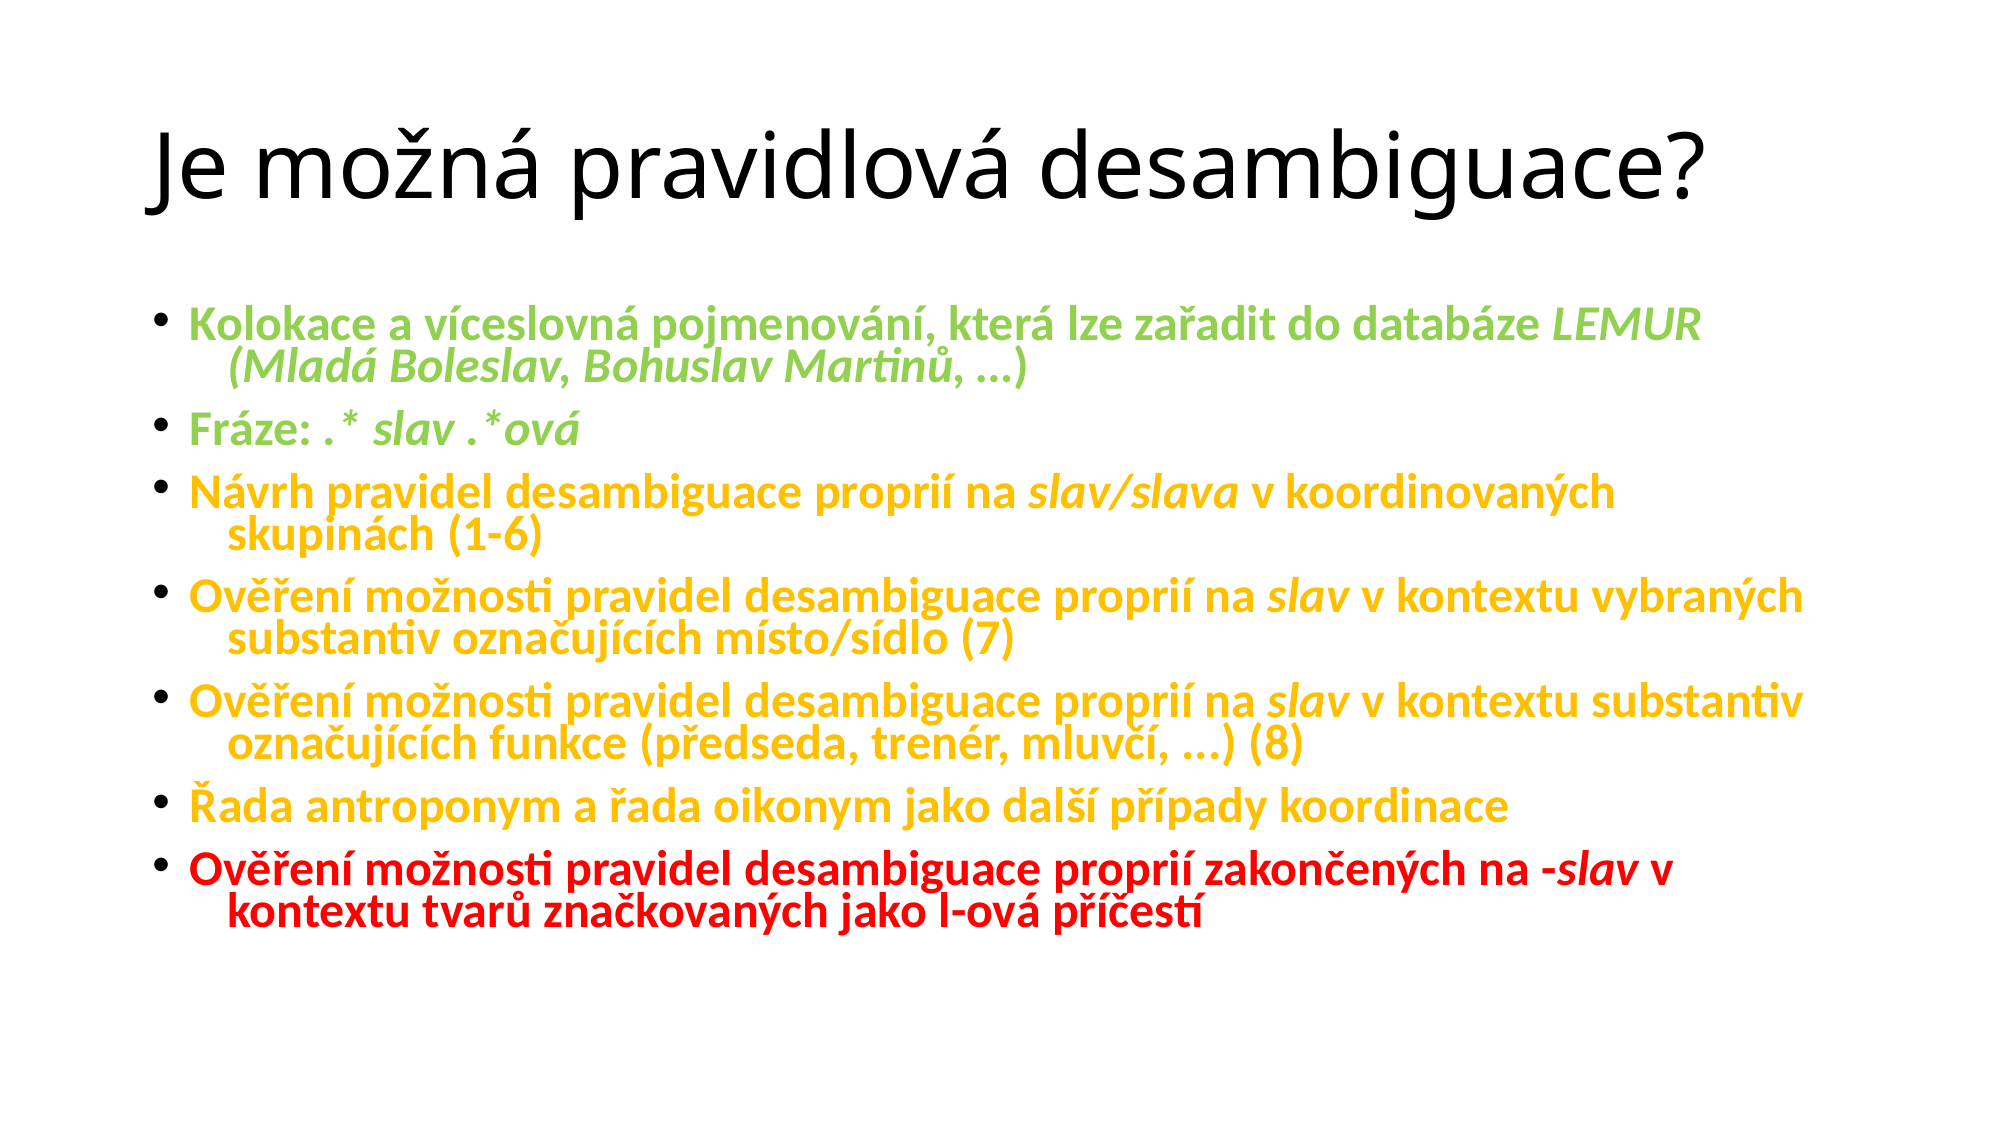

# Je možná pravidlová desambiguace?
Kolokace a víceslovná pojmenování, která lze zařadit do databáze LEMUR (Mladá Boleslav, Bohuslav Martinů, …)
Fráze: .* slav .*ová
Návrh pravidel desambiguace proprií na slav/slava v koordinovaných skupinách (1-6)
Ověření možnosti pravidel desambiguace proprií na slav v kontextu vybraných substantiv označujících místo/sídlo (7)
Ověření možnosti pravidel desambiguace proprií na slav v kontextu substantiv označujících funkce (předseda, trenér, mluvčí, ...) (8)
Řada antroponym a řada oikonym jako další případy koordinace
Ověření možnosti pravidel desambiguace proprií zakončených na -slav v kontextu tvarů značkovaných jako l-ová příčestí